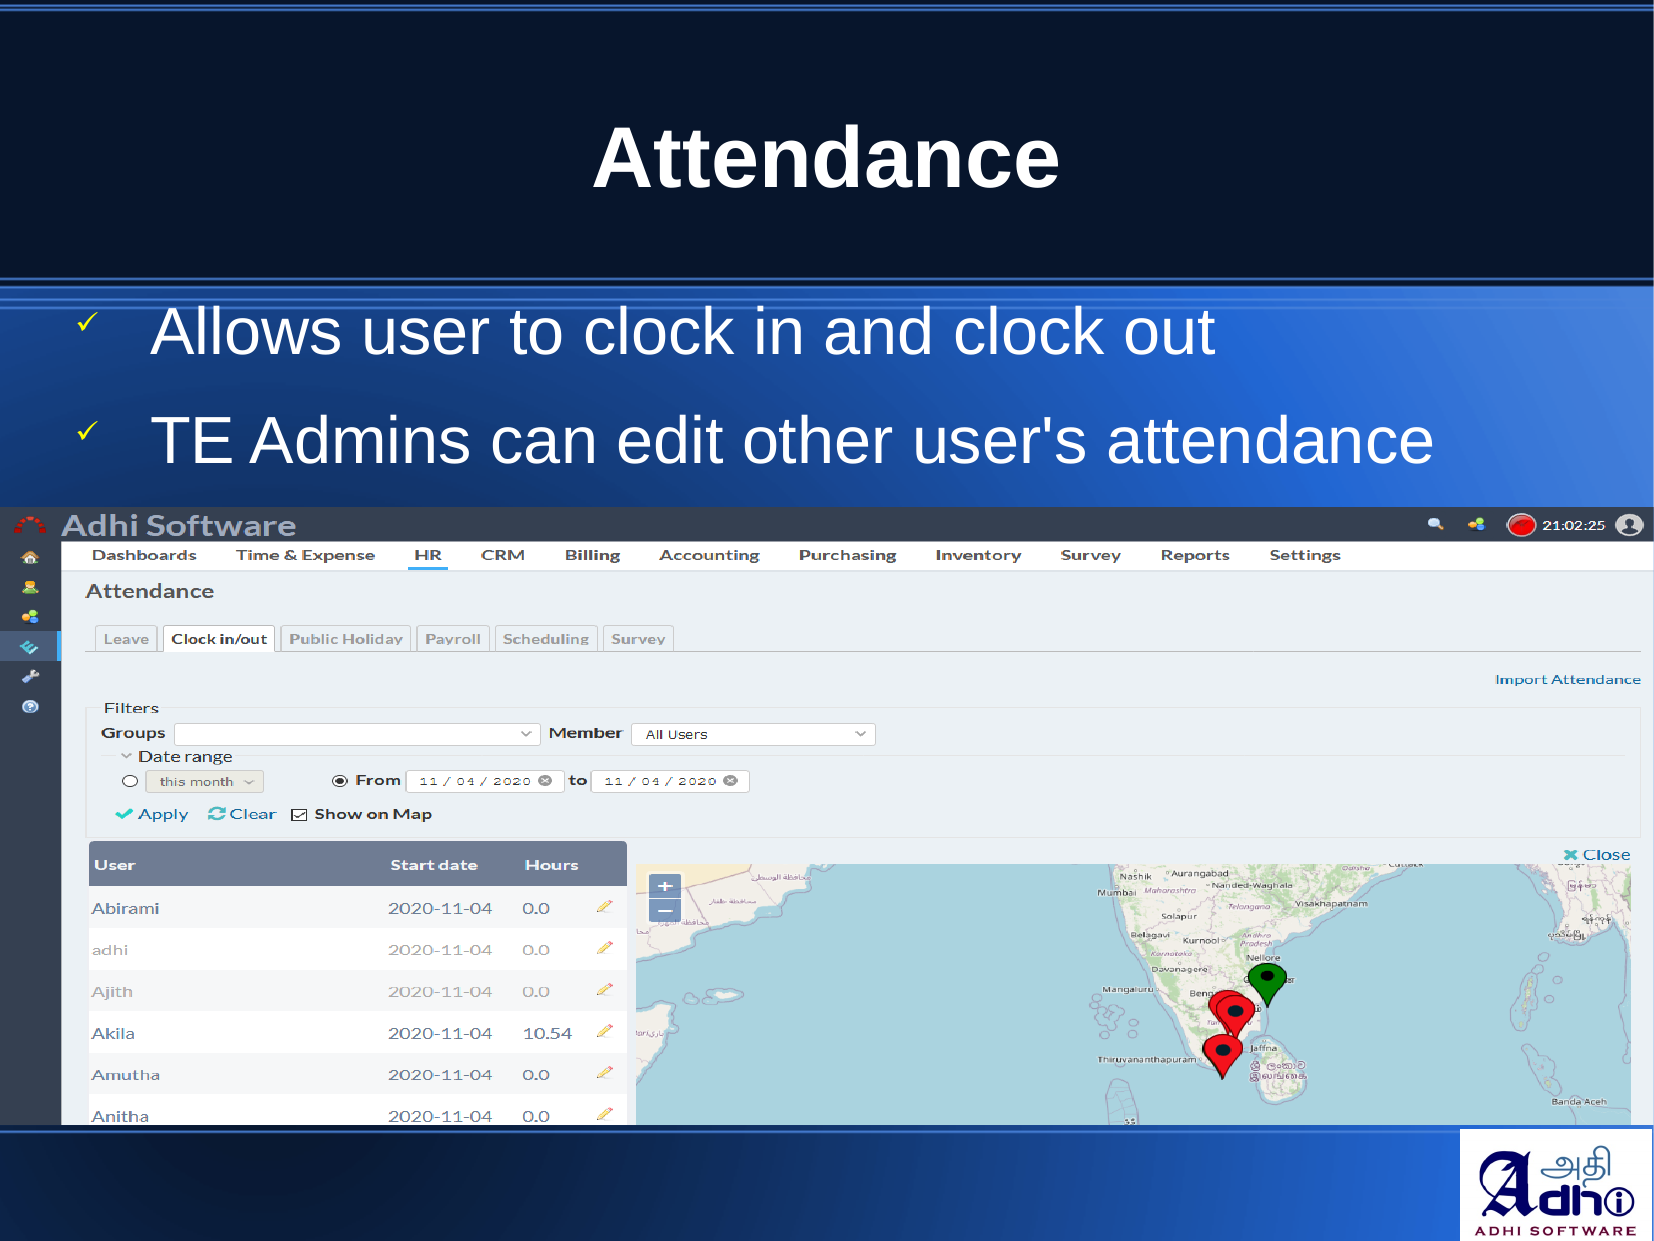

# Attendance
Allows user to clock in and clock out
TE Admins can edit other user's attendance